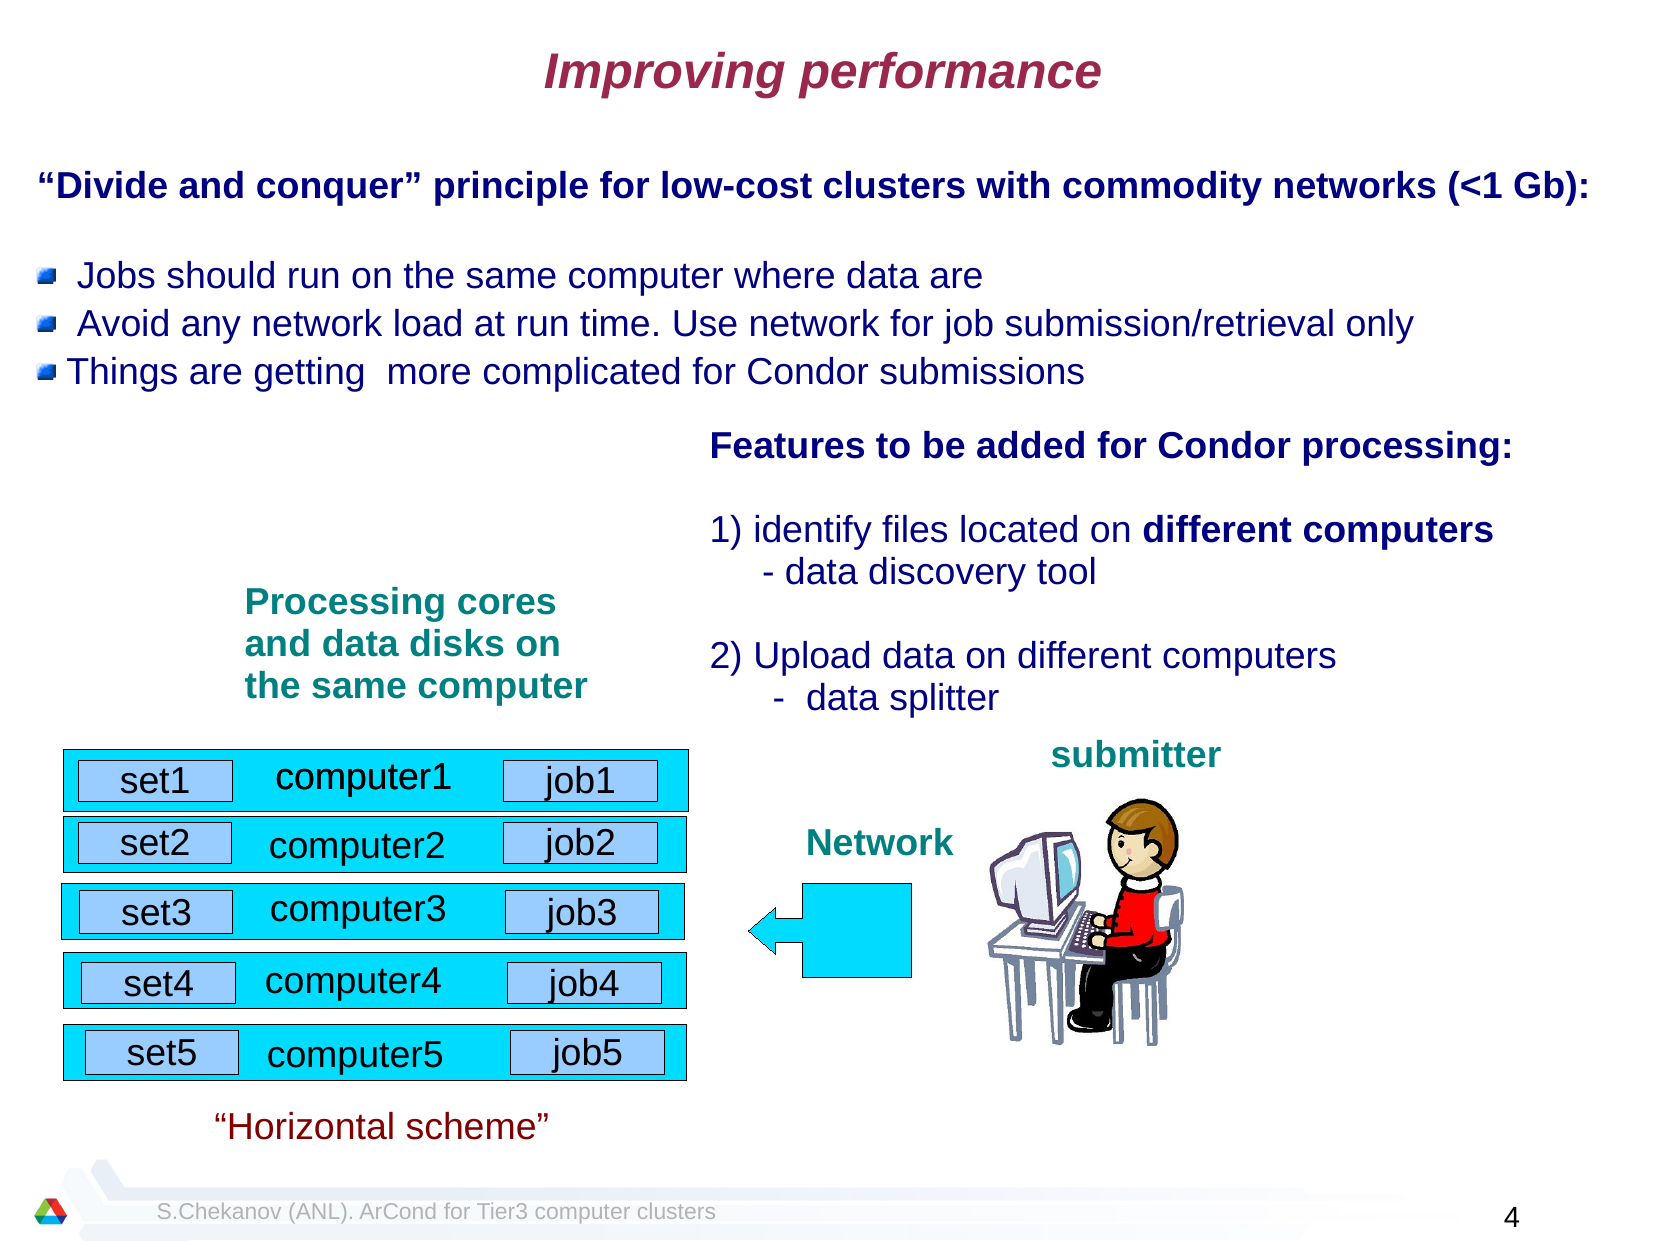

# Improving performance
“Divide and conquer” principle for low-cost clusters with commodity networks (<1 Gb):
 Jobs should run on the same computer where data are
 Avoid any network load at run time. Use network for job submission/retrieval only
 Things are getting more complicated for Condor submissions
Features to be added for Condor processing:
1) identify files located on different computers
 - data discovery tool
2) Upload data on different computers
 - data splitter
Processing cores and data disks on the same computer
submitter
computer1
computer1
set1
job1
Network
computer2
set2
job2
computer3
set3
job3
computer4
set4
job4
computer5
set5
job5
“Horizontal scheme”
4